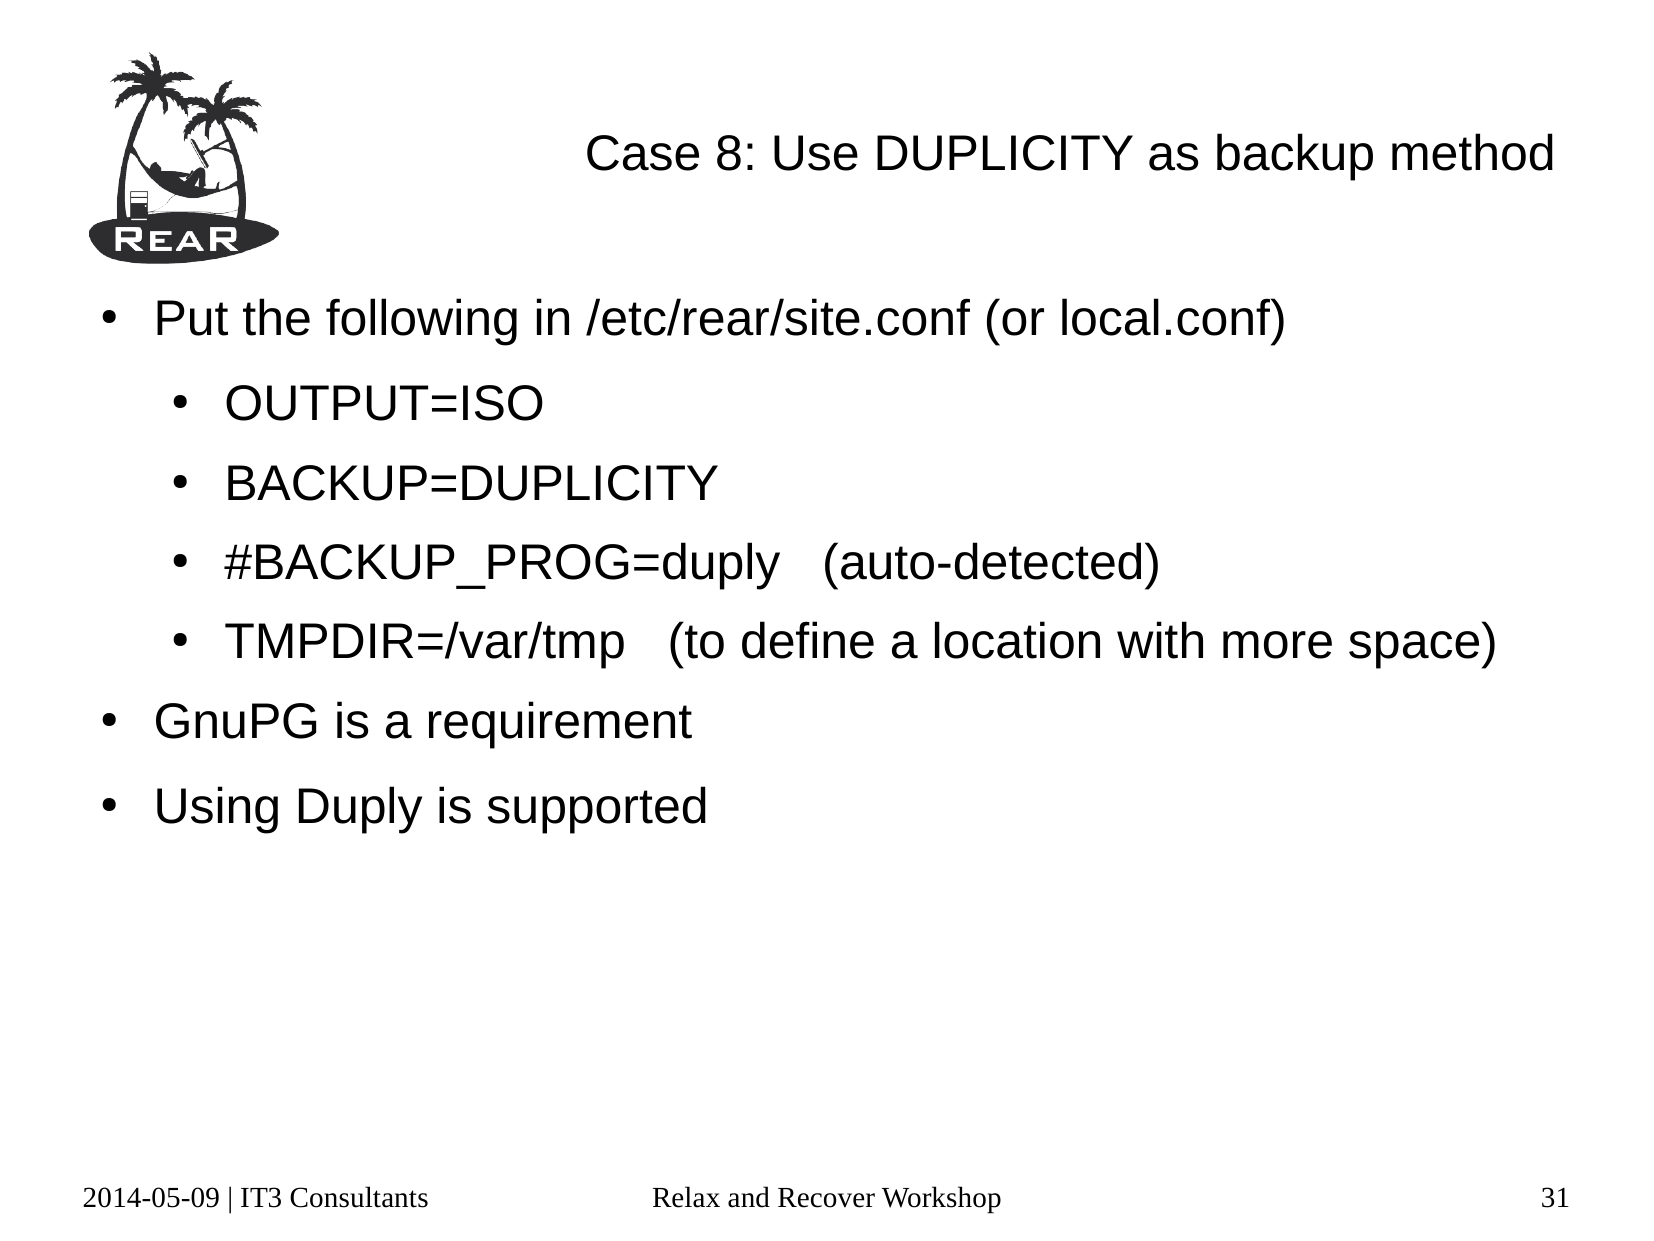

# Case 8: Use DUPLICITY as backup method
Put the following in /etc/rear/site.conf (or local.conf)
OUTPUT=ISO
BACKUP=DUPLICITY
#BACKUP_PROG=duply (auto-detected)
TMPDIR=/var/tmp (to define a location with more space)
GnuPG is a requirement
Using Duply is supported
2014-05-09 | IT3 Consultants
Relax and Recover Workshop
31